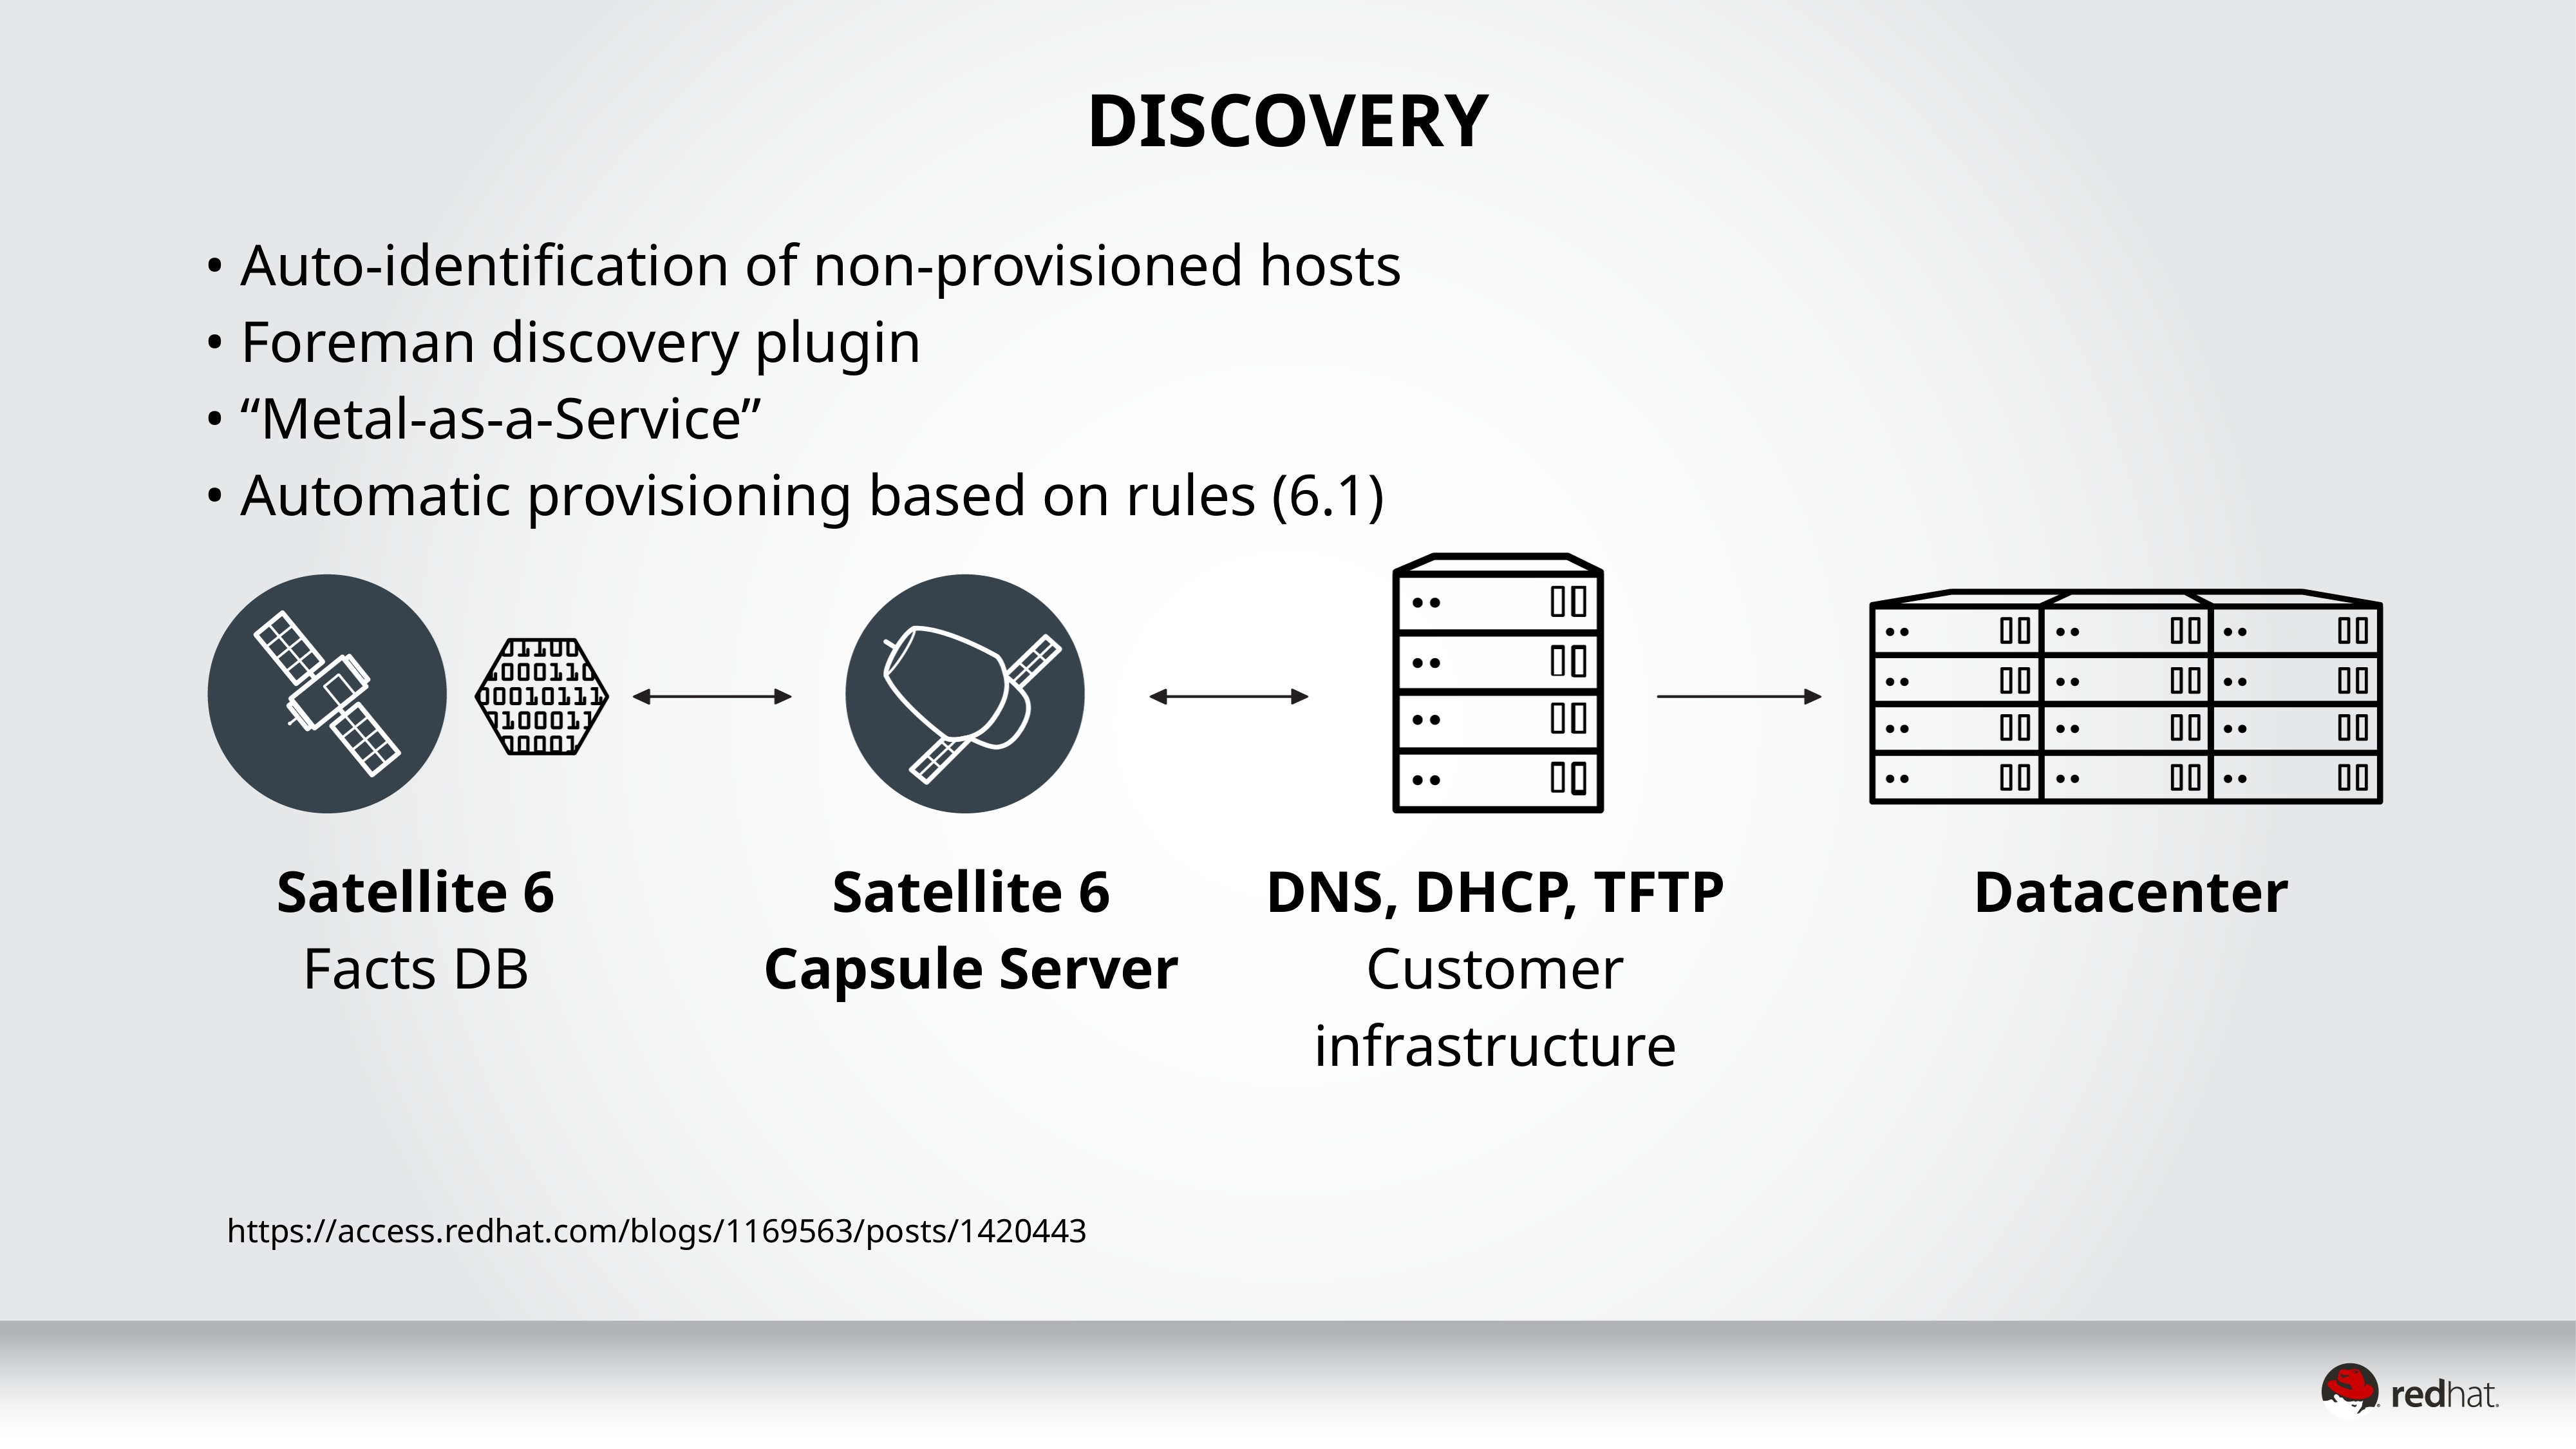

DISCOVERY
• Auto-identification of non-provisioned hosts
• Foreman discovery plugin
• “Metal-as-a-Service”
• Automatic provisioning based on rules (6.1)
Satellite 6
Facts DB
Satellite 6
Capsule Server
DNS, DHCP, TFTP
Customer
infrastructure
Datacenter
https://access.redhat.com/blogs/1169563/posts/1420443
24